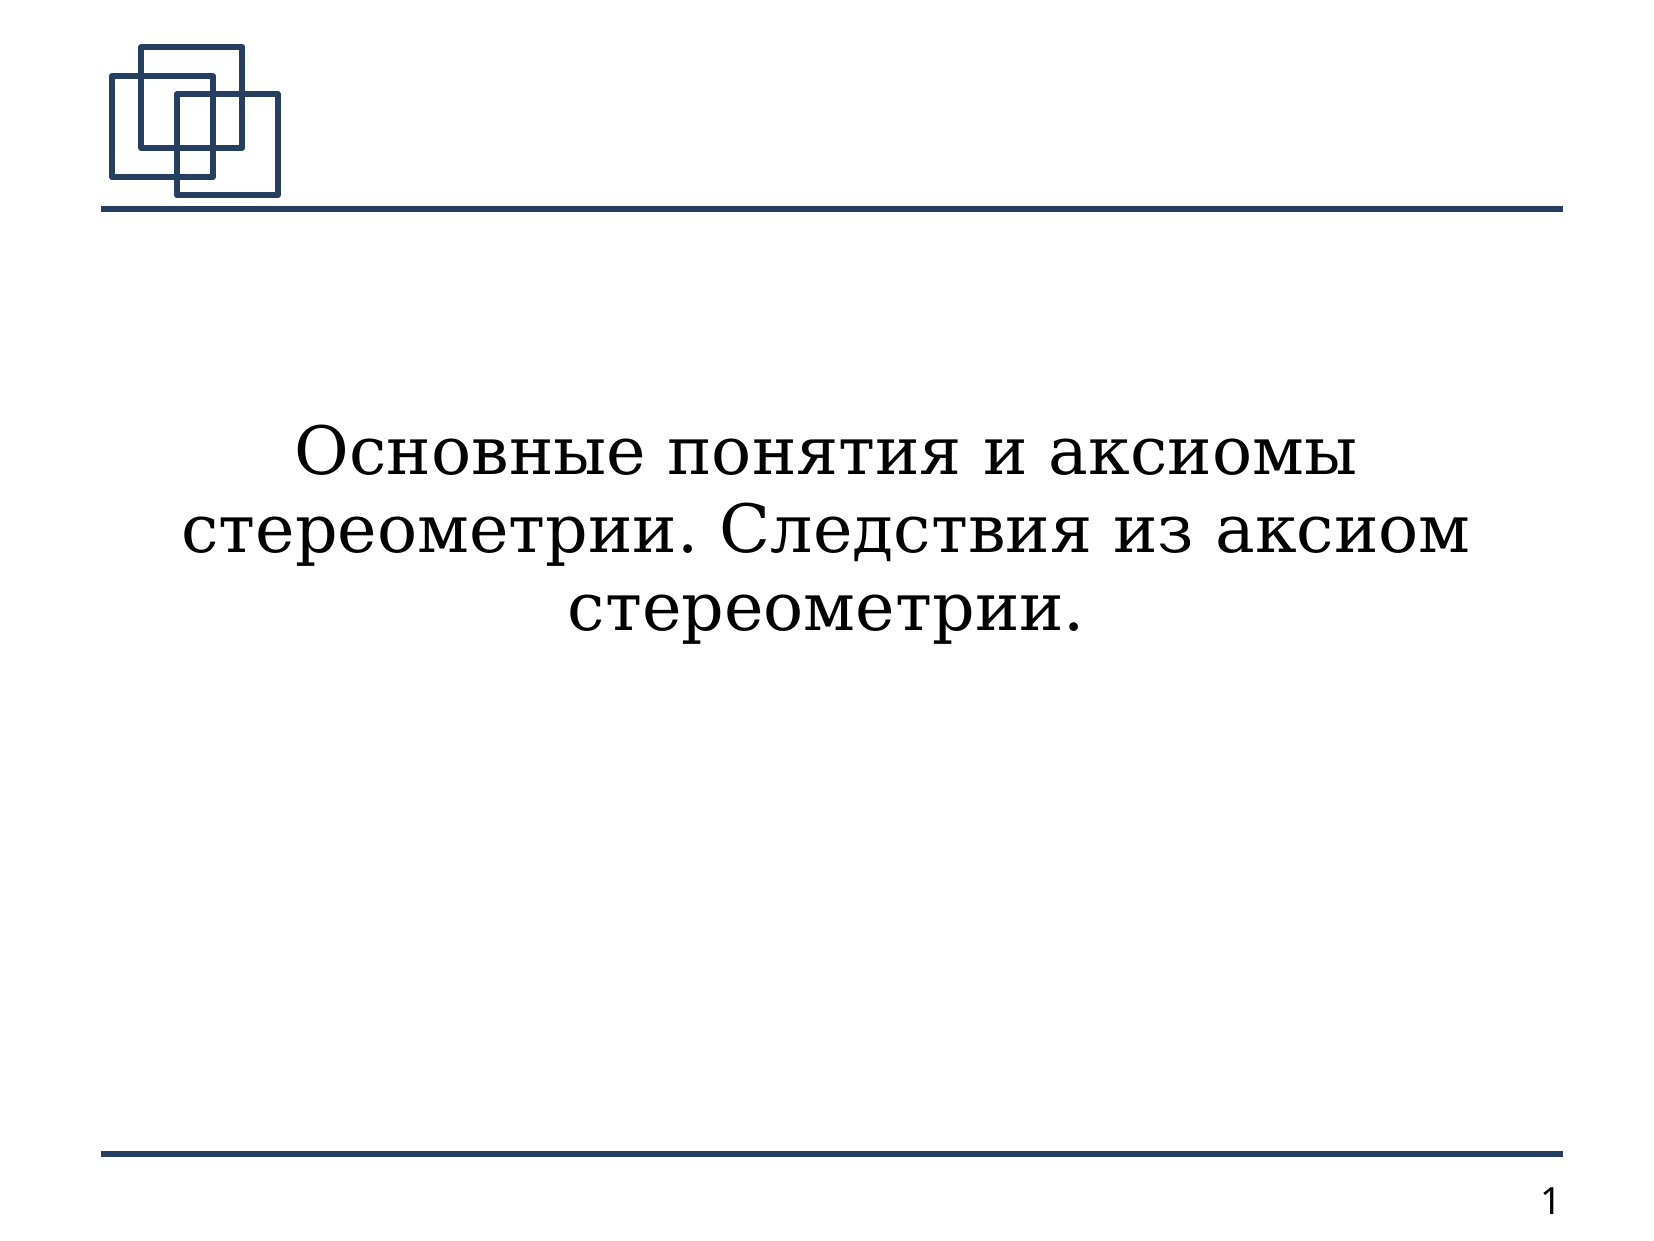

# Основные понятия и аксиомы стереометрии. Следствия из аксиом стереометрии.